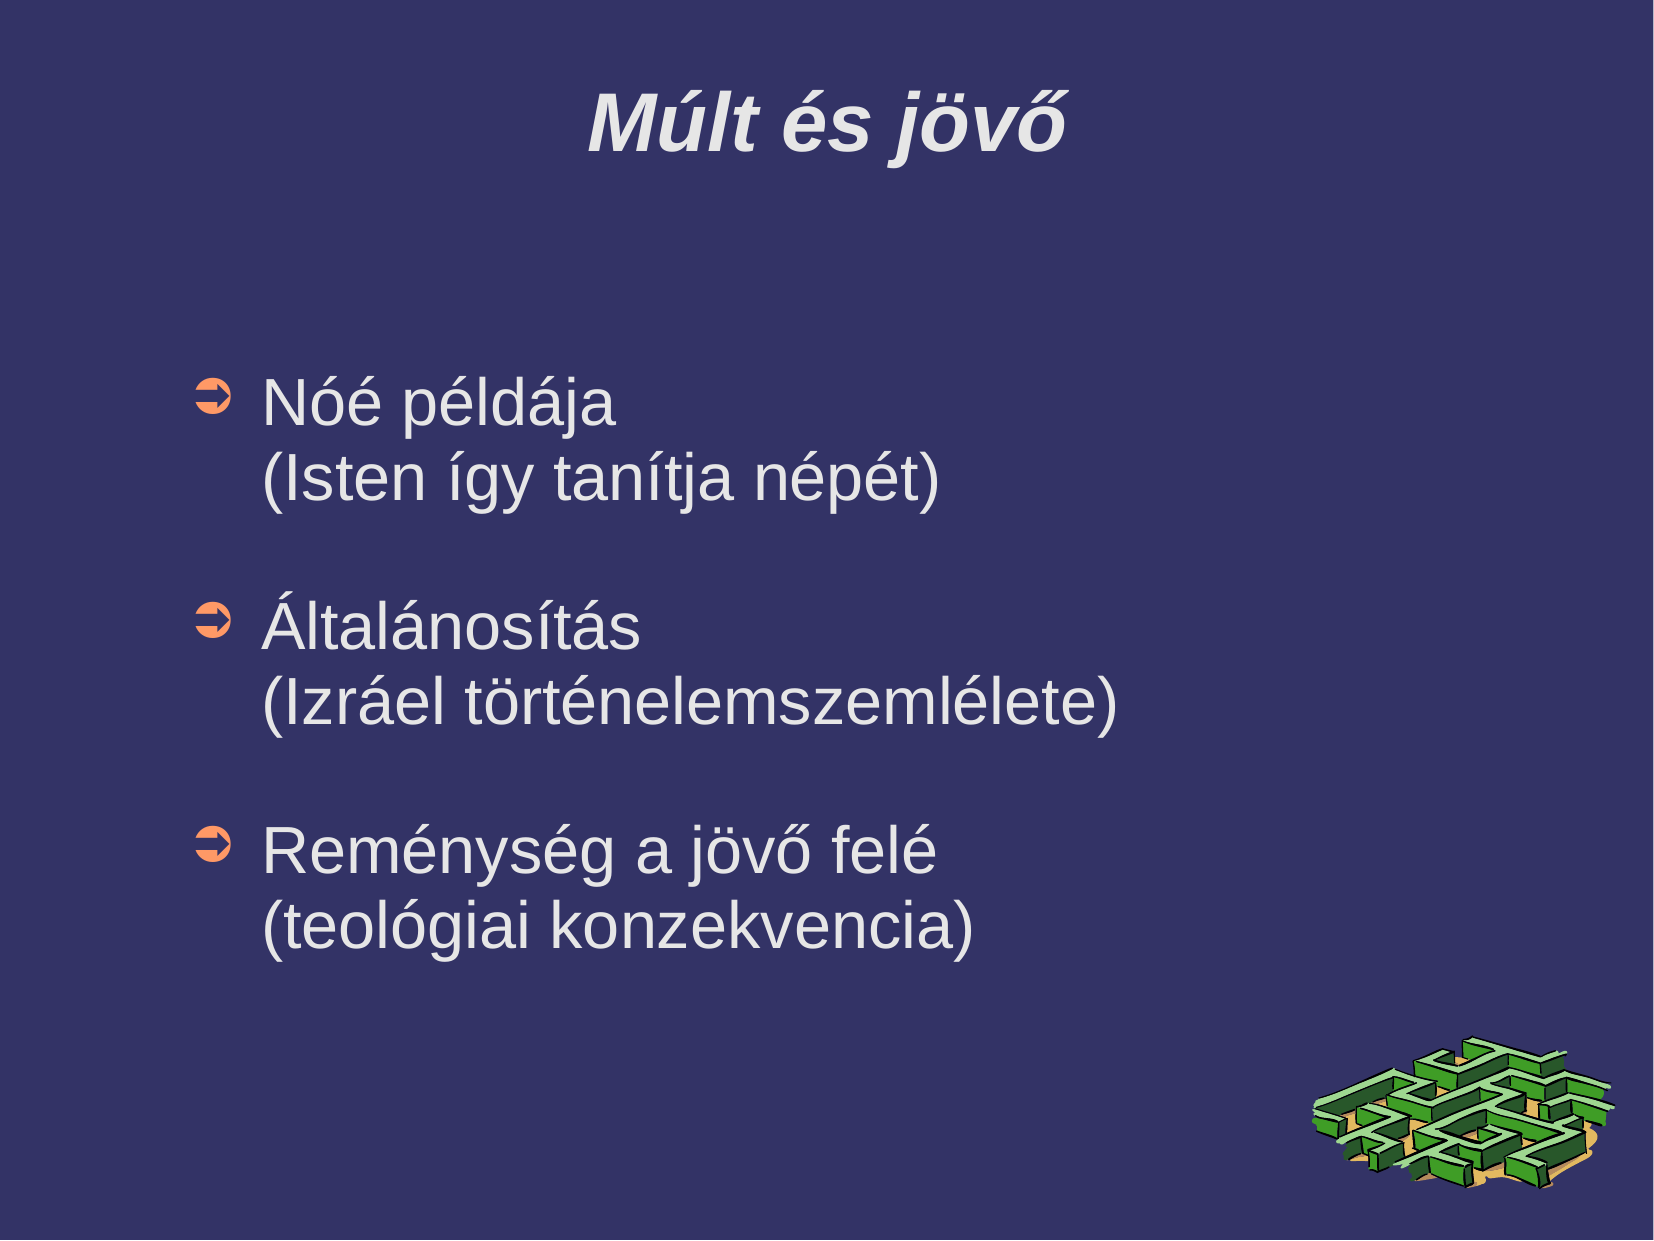

# Múlt és jövő
Nóé példája
(Isten így tanítja népét)
Általánosítás
(Izráel történelemszemlélete)
Reménység a jövő felé
(teológiai konzekvencia)